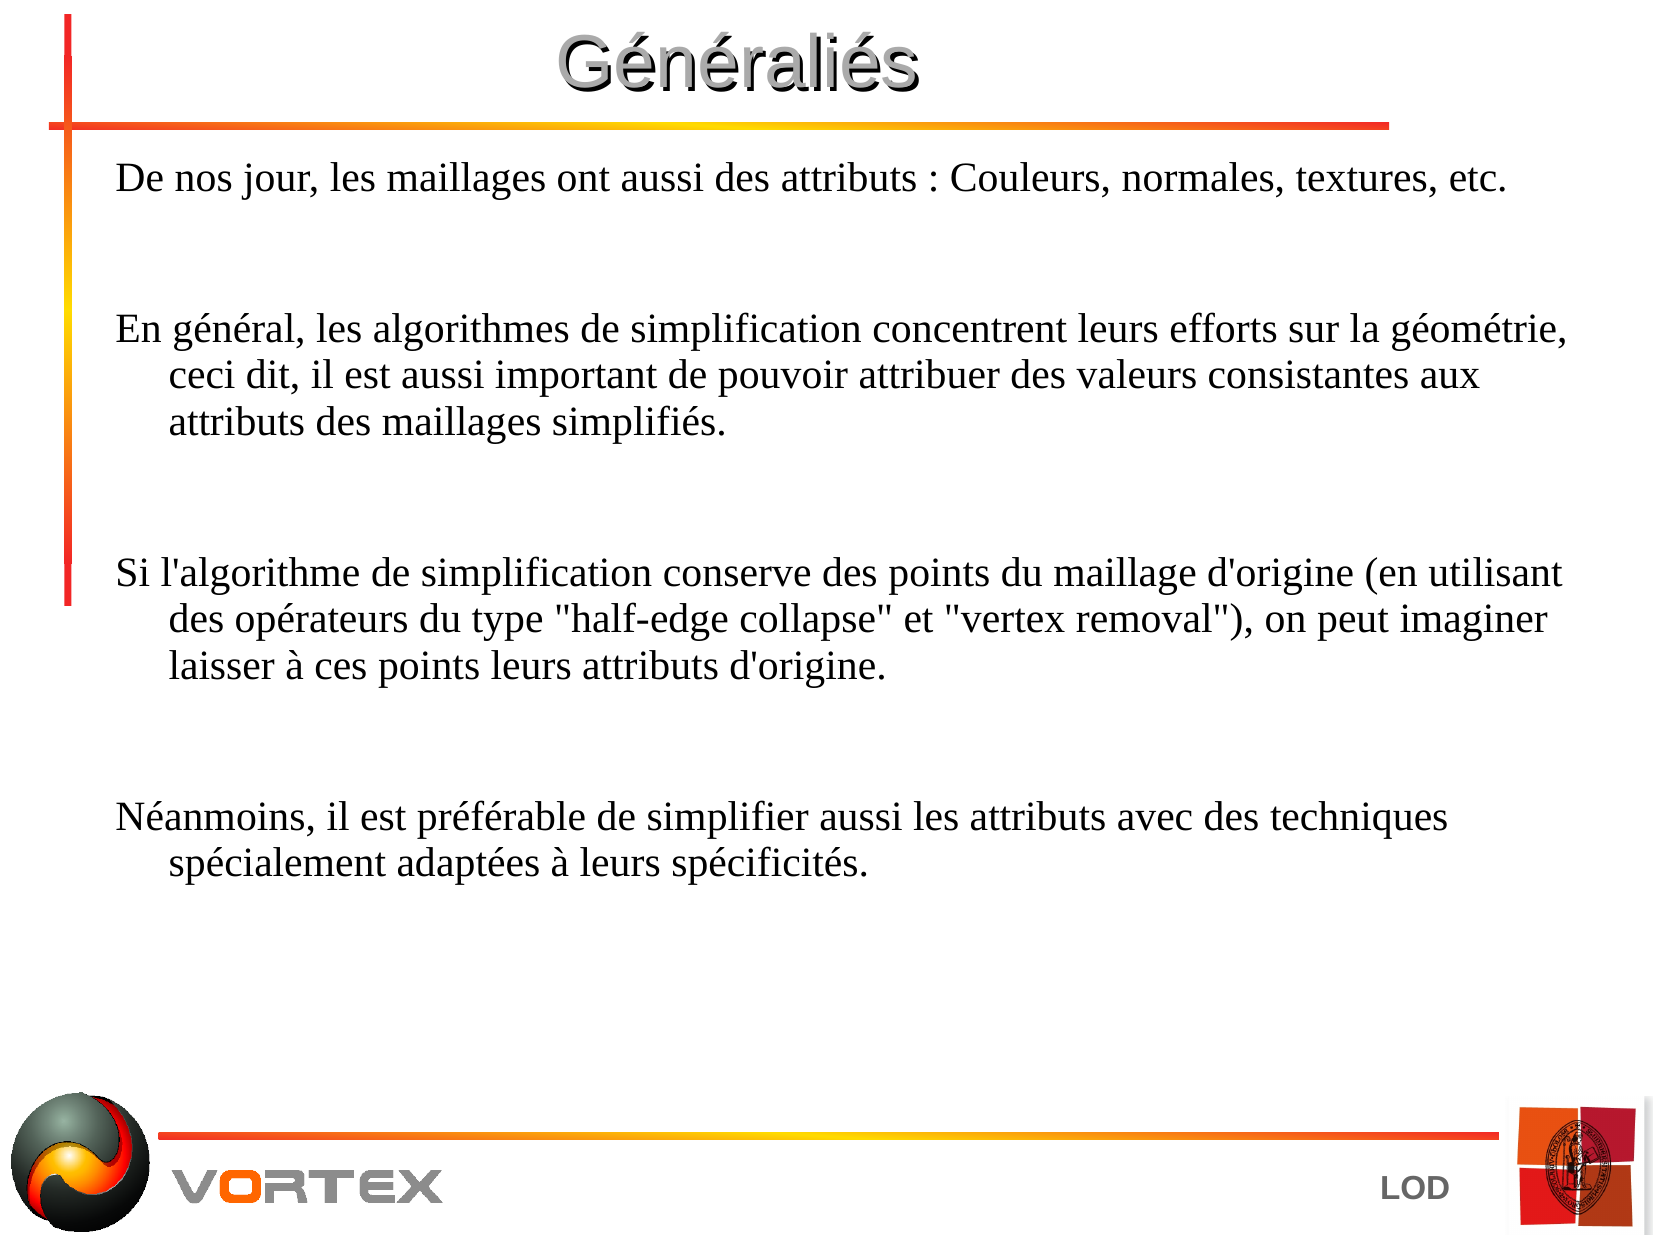

# Généraliés
De nos jour, les maillages ont aussi des attributs : Couleurs, normales, textures, etc.
En général, les algorithmes de simplification concentrent leurs efforts sur la géométrie, ceci dit, il est aussi important de pouvoir attribuer des valeurs consistantes aux attributs des maillages simplifiés.
Si l'algorithme de simplification conserve des points du maillage d'origine (en utilisant des opérateurs du type "half-edge collapse" et "vertex removal"), on peut imaginer laisser à ces points leurs attributs d'origine.
Néanmoins, il est préférable de simplifier aussi les attributs avec des techniques spécialement adaptées à leurs spécificités.